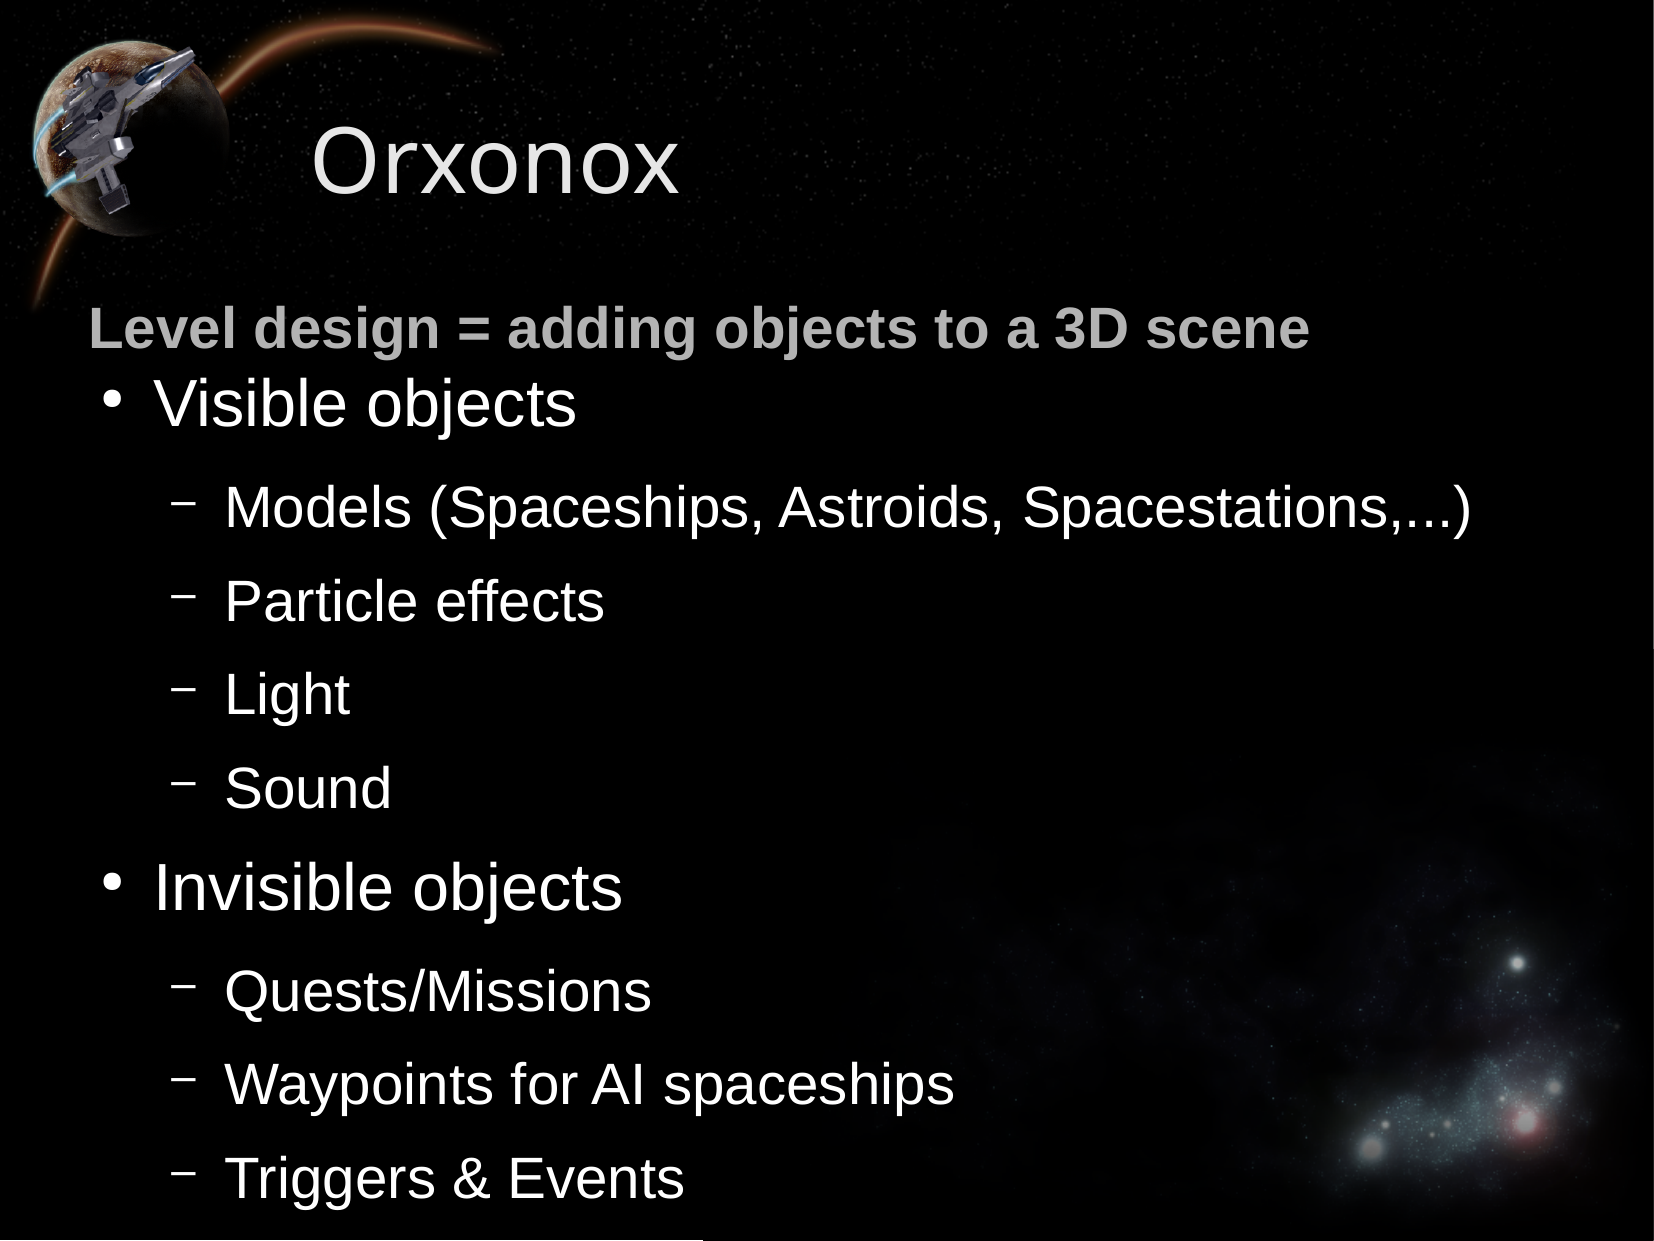

# Level design = adding objects to a 3D scene
Visible objects
Models (Spaceships, Astroids, Spacestations,...)
Particle effects
Light
Sound
Invisible objects
Quests/Missions
Waypoints for AI spaceships
Triggers & Events